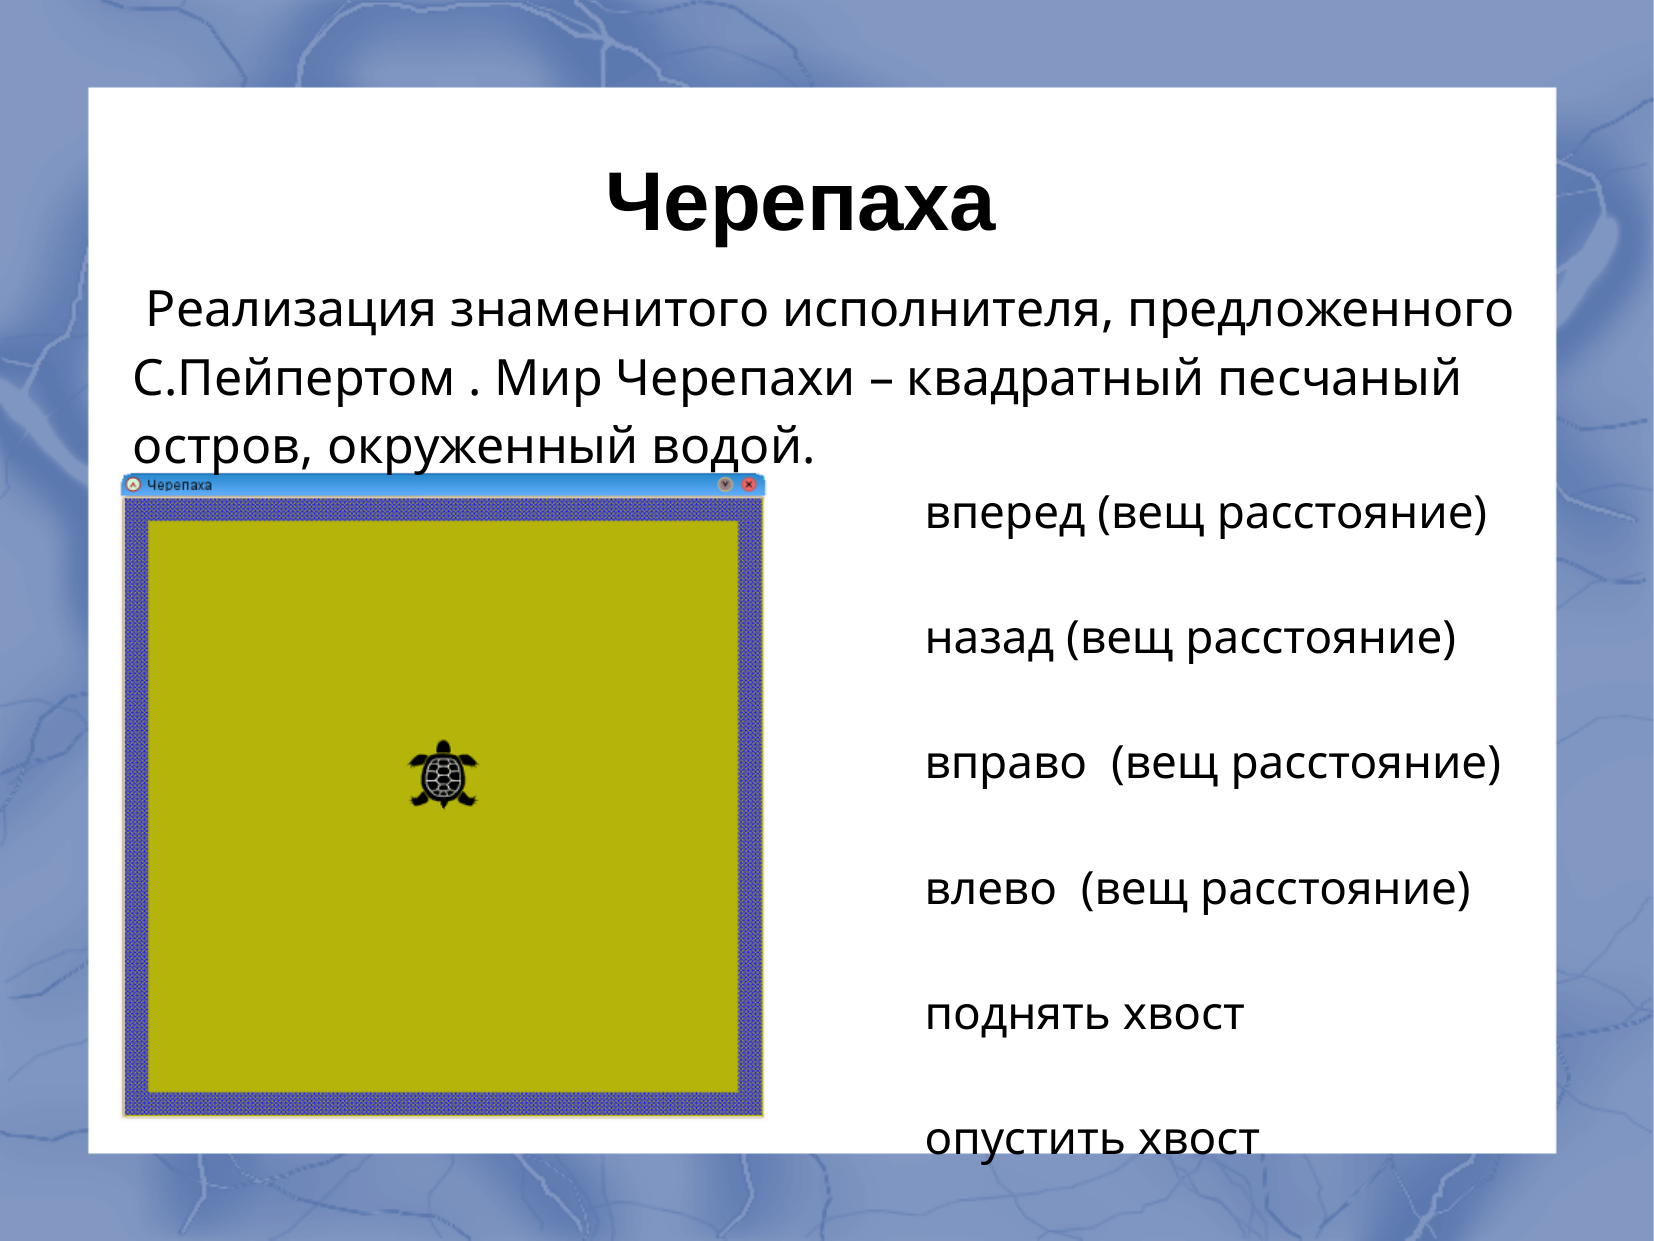

Черепаха
 Реализация знаменитого исполнителя, предложенного С.Пейпертом . Мир Черепахи – квадратный песчаный остров, окруженный водой.
 вперед (вещ расстояние)
 назад (вещ расстояние)
 вправо (вещ расстояние)
 влево (вещ расстояние)
 поднять хвост
 опустить хвост